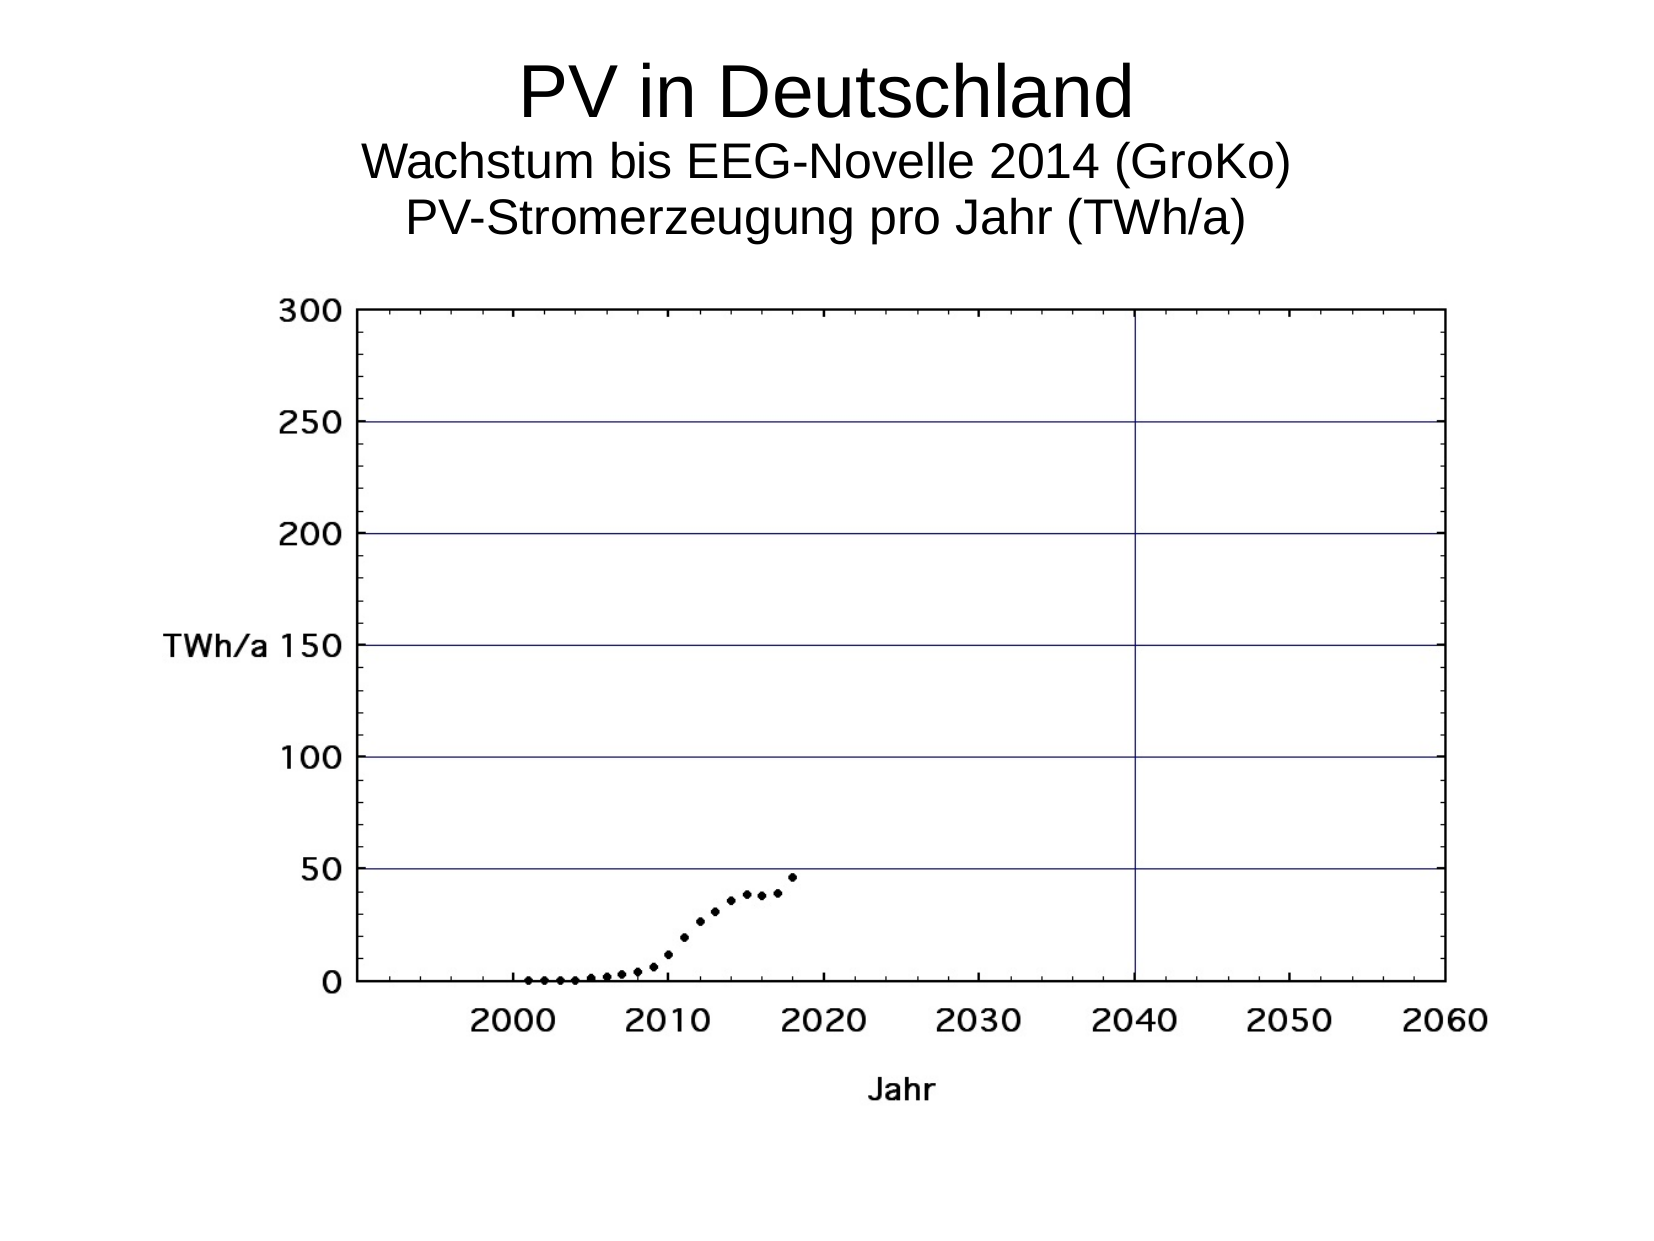

# PV in Deutschland Wachstum bis EEG-Novelle 2014 (GroKo) PV-Stromerzeugung pro Jahr (TWh/a)